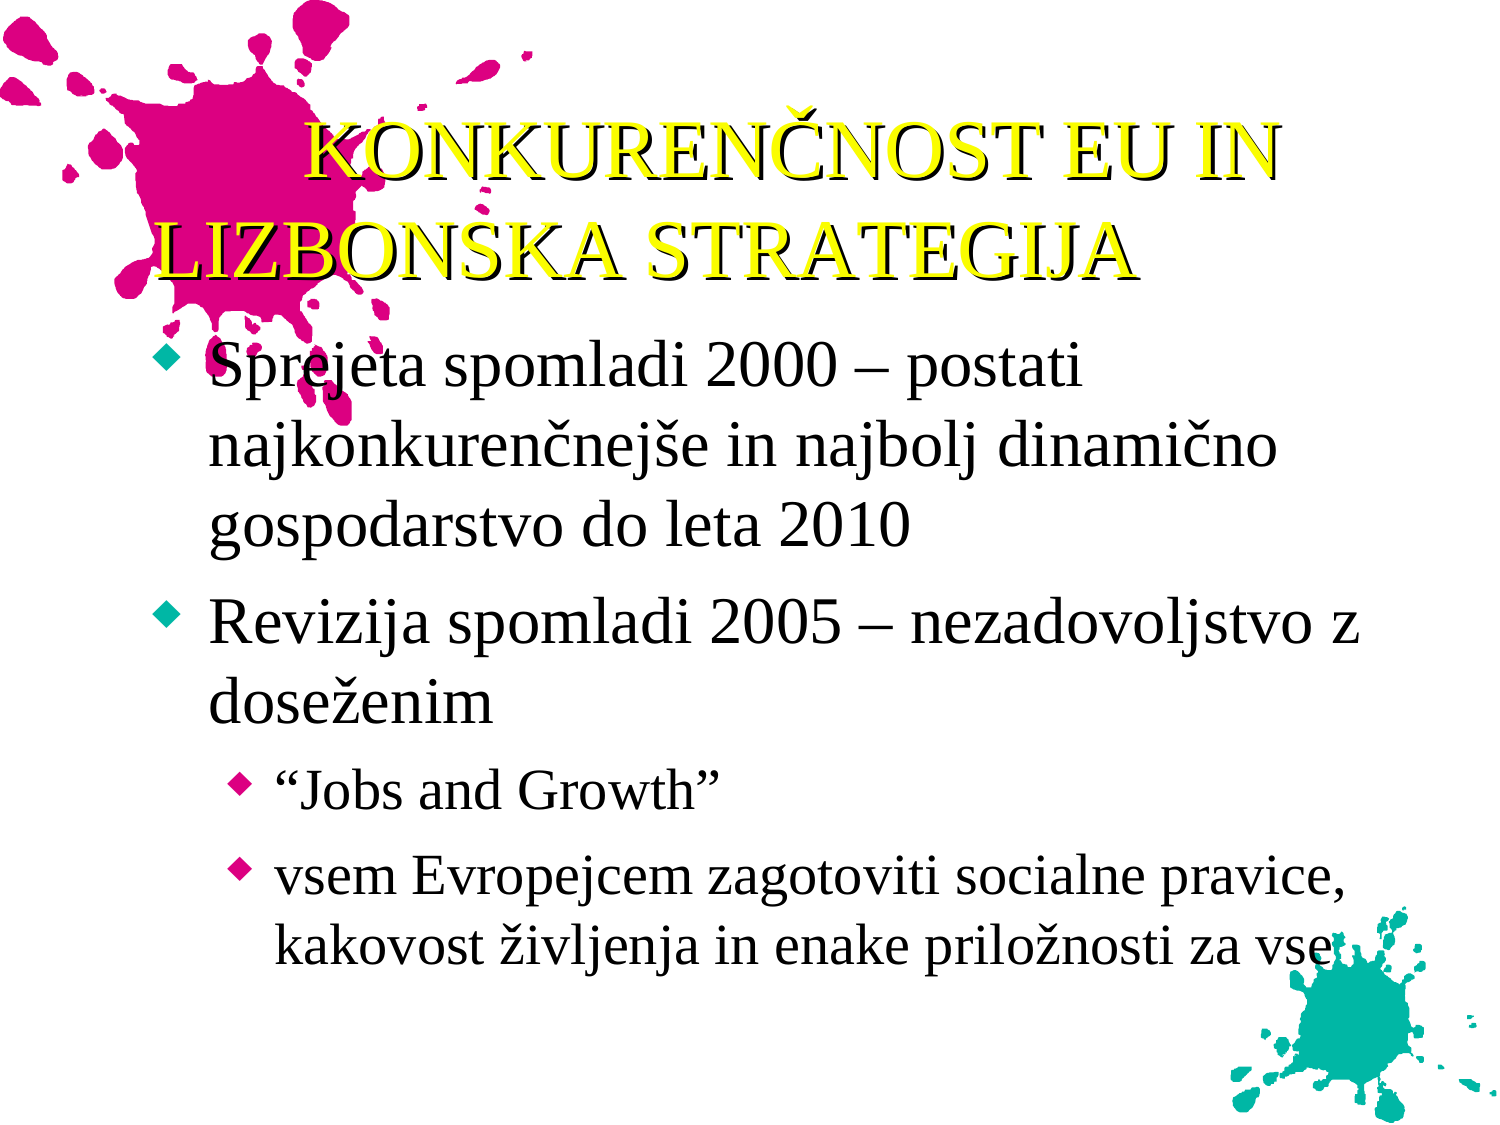

# KONKURENČNOST EU IN LIZBONSKA STRATEGIJA
Sprejeta spomladi 2000 – postati najkonkurenčnejše in najbolj dinamično gospodarstvo do leta 2010
Revizija spomladi 2005 – nezadovoljstvo z doseženim
“Jobs and Growth”
vsem Evropejcem zagotoviti socialne pravice, kakovost življenja in enake priložnosti za vse